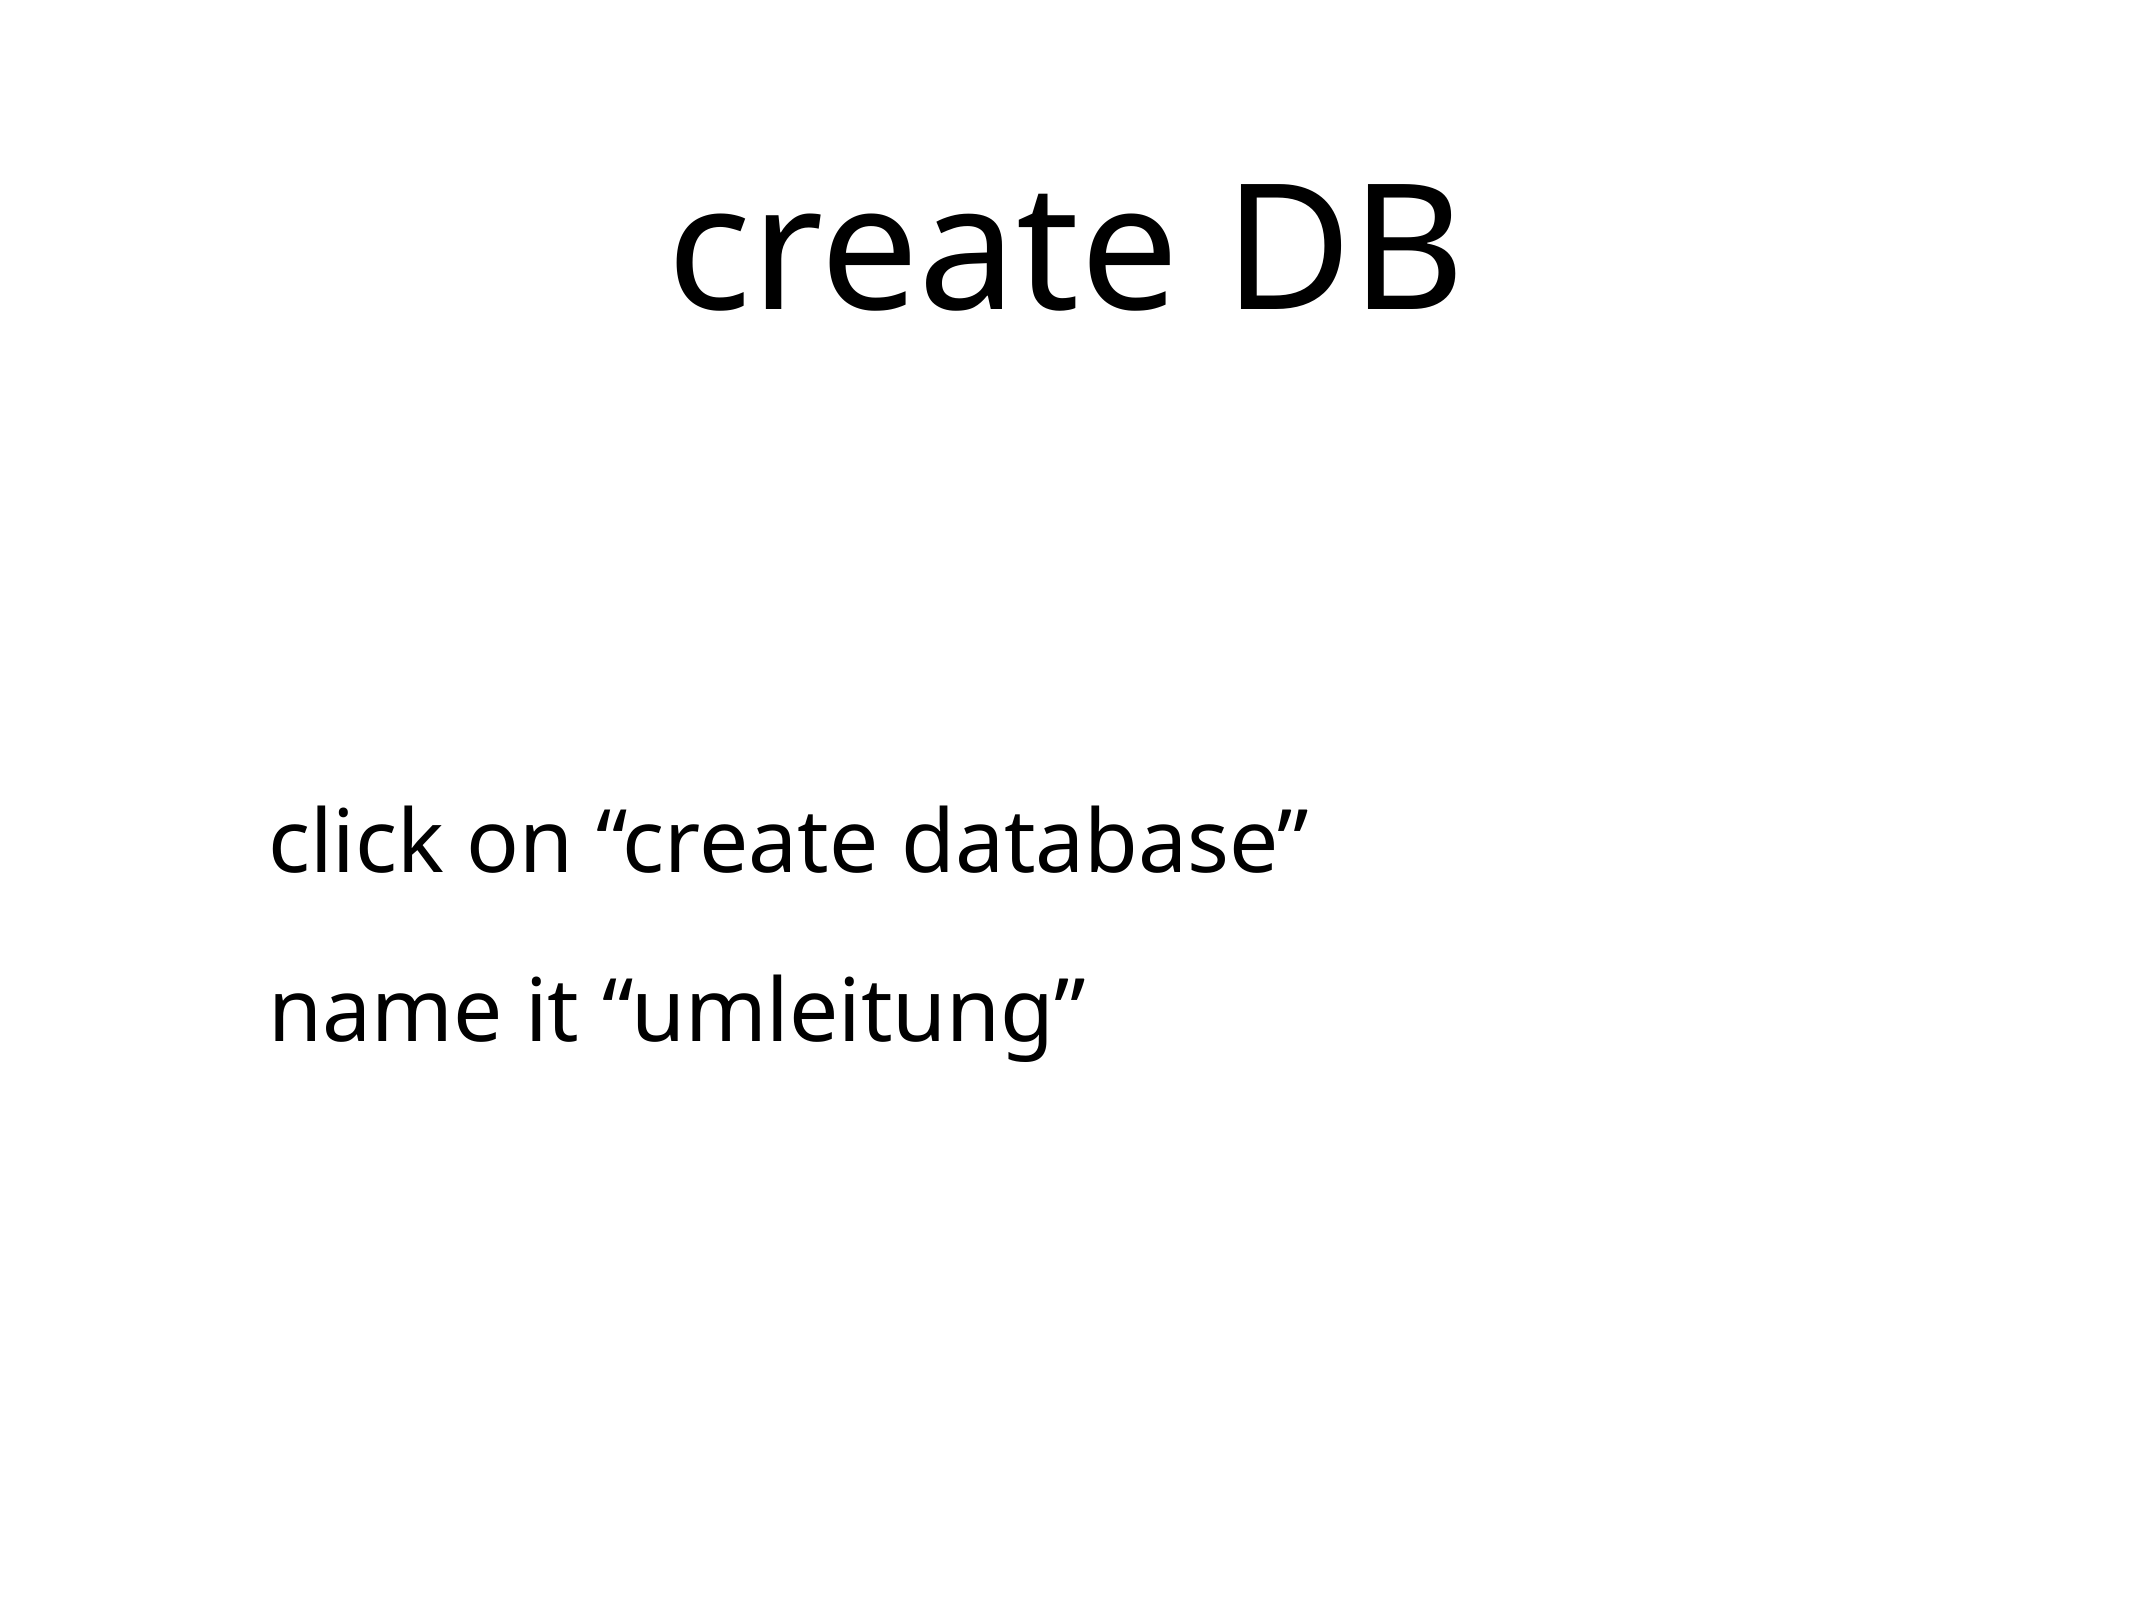

# create DB
click on “create database”
name it “umleitung”